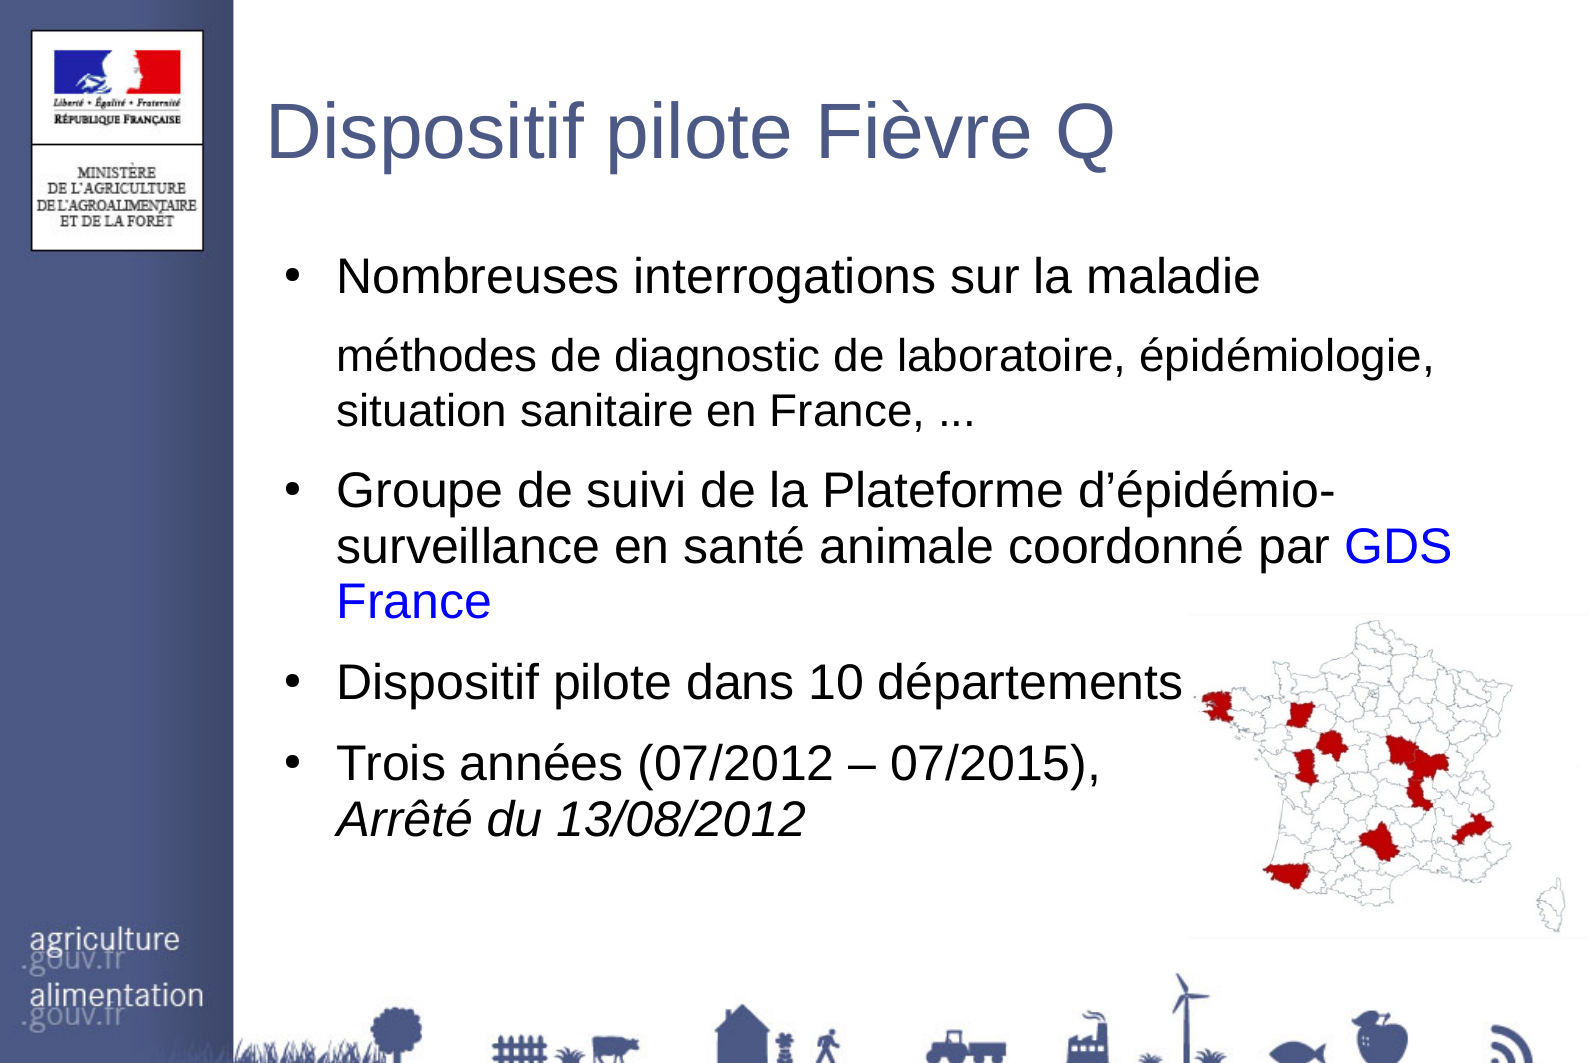

# Dispositif pilote Fièvre Q
Nombreuses interrogations sur la maladie
méthodes de diagnostic de laboratoire, épidémiologie, situation sanitaire en France, ...
Groupe de suivi de la Plateforme d’épidémio-surveillance en santé animale coordonné par GDS France
Dispositif pilote dans 10 départements
Trois années (07/2012 – 07/2015),
Arrêté du 13/08/2012